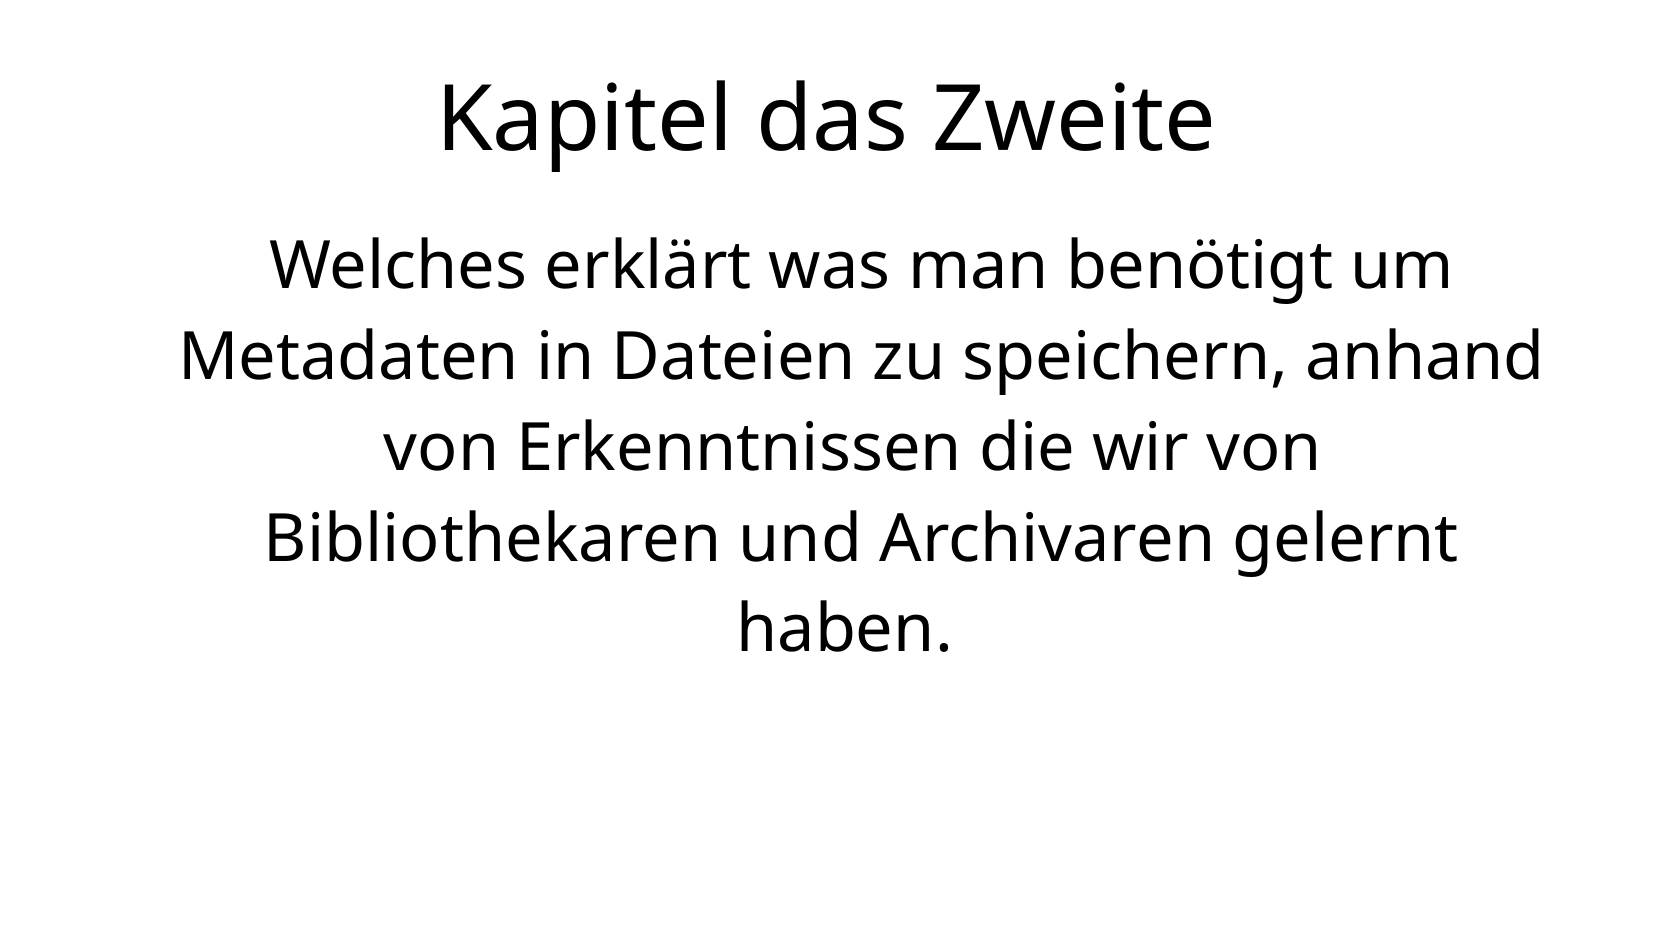

# Kapitel das Zweite
Welches erklärt was man benötigt um Metadaten in Dateien zu speichern, anhand von Erkenntnissen die wir von Bibliothekaren und Archivaren gelernt haben.